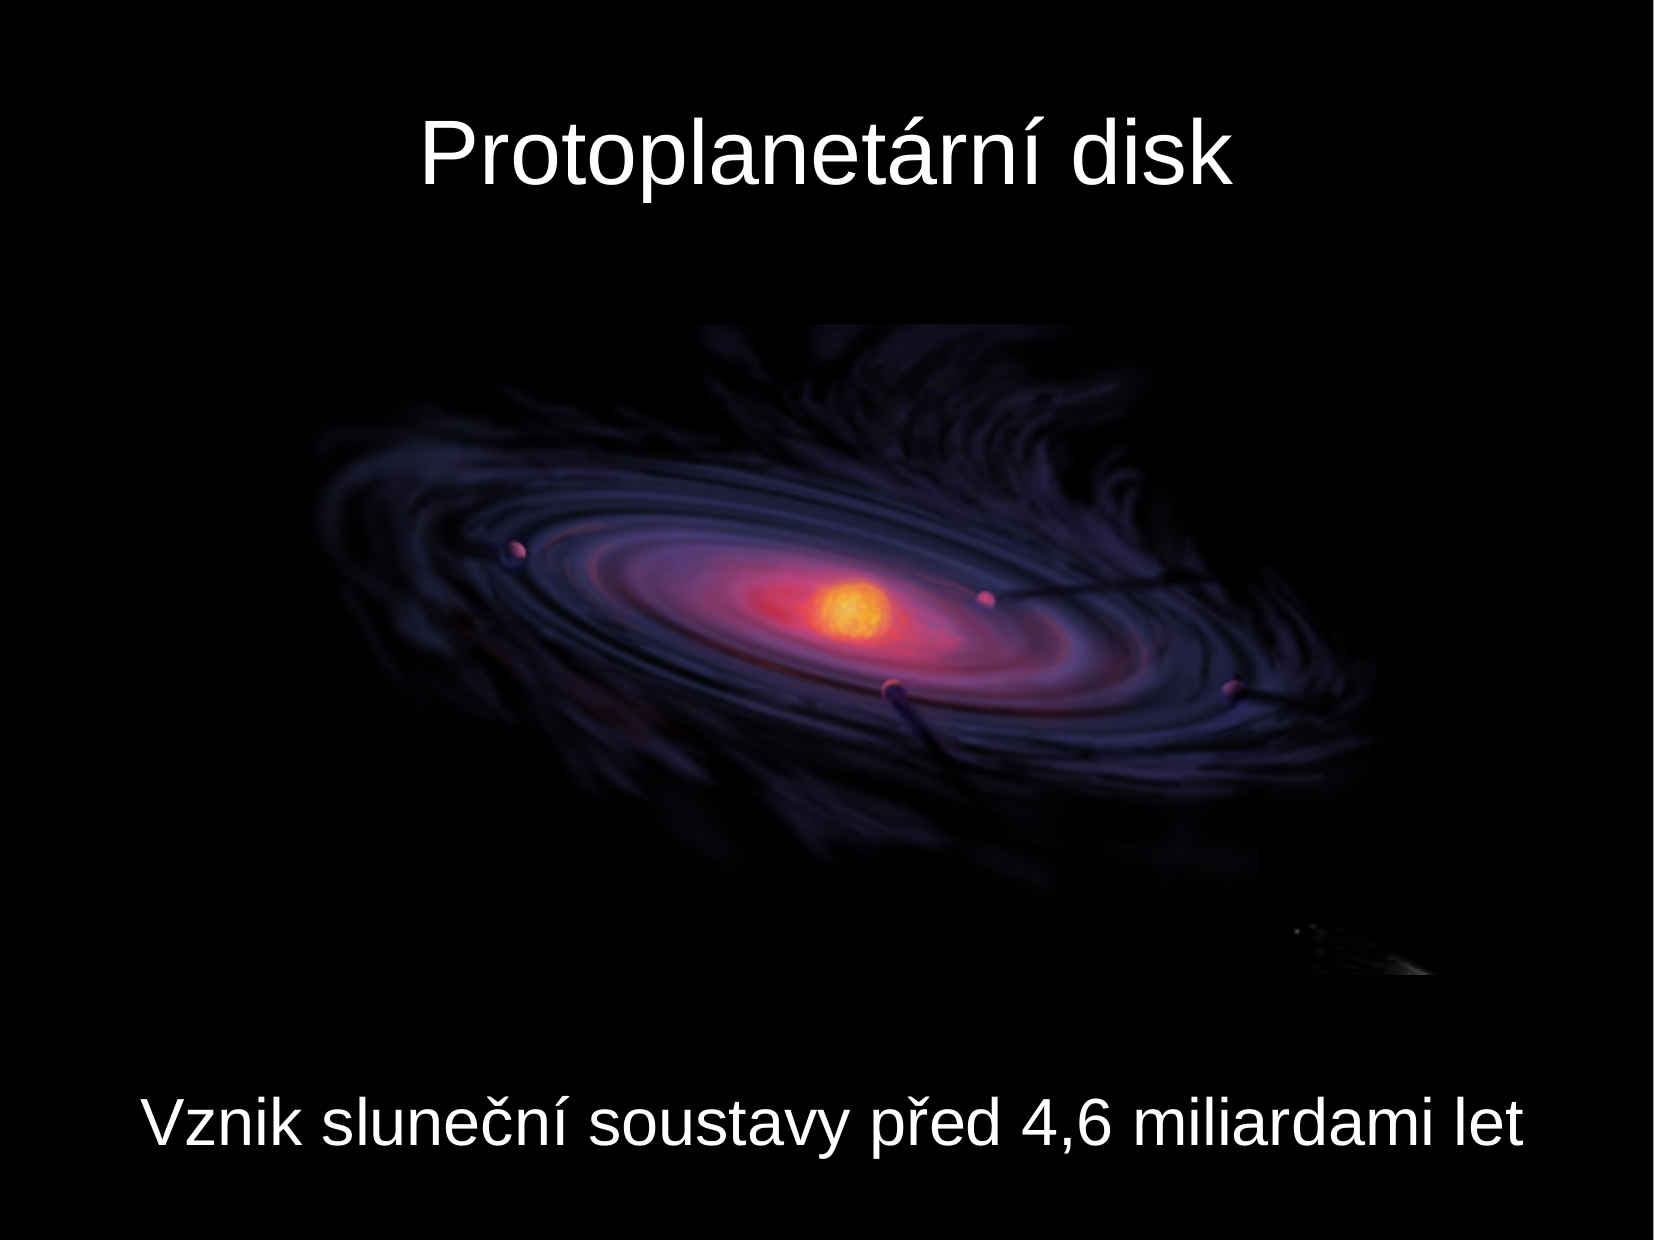

# Protoplanetární disk
Vznik sluneční soustavy před 4,6 miliardami let